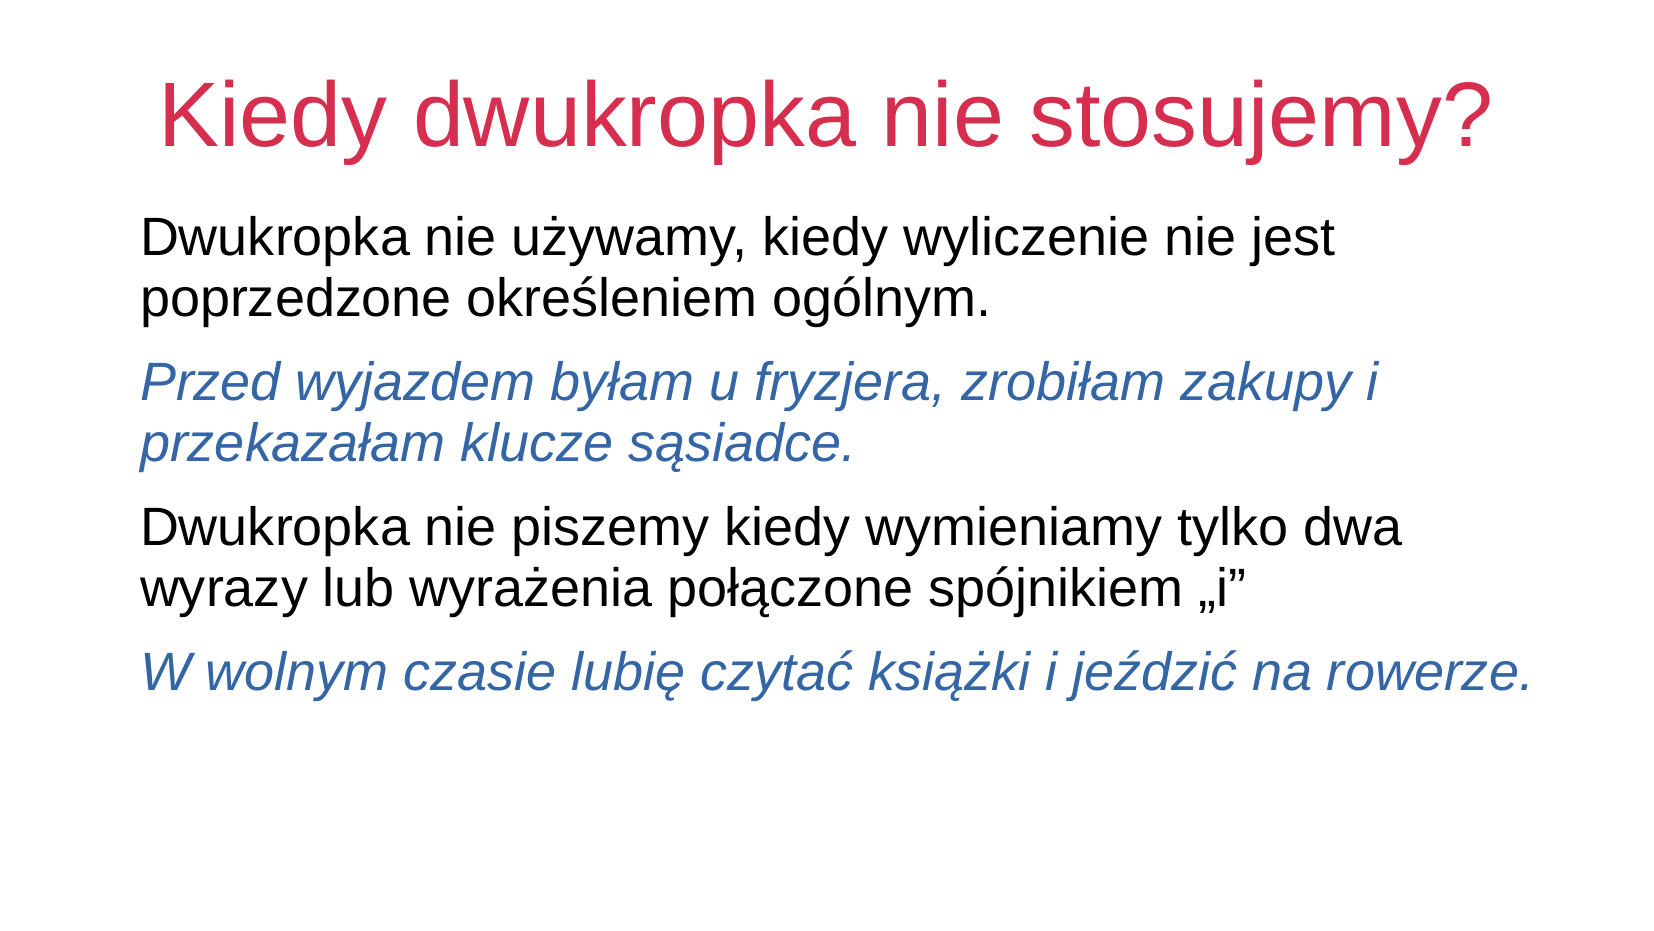

# Kiedy dwukropka nie stosujemy?
Dwukropka nie używamy, kiedy wyliczenie nie jest poprzedzone określeniem ogólnym.
Przed wyjazdem byłam u fryzjera, zrobiłam zakupy i przekazałam klucze sąsiadce.
Dwukropka nie piszemy kiedy wymieniamy tylko dwa wyrazy lub wyrażenia połączone spójnikiem „i”
W wolnym czasie lubię czytać książki i jeździć na rowerze.